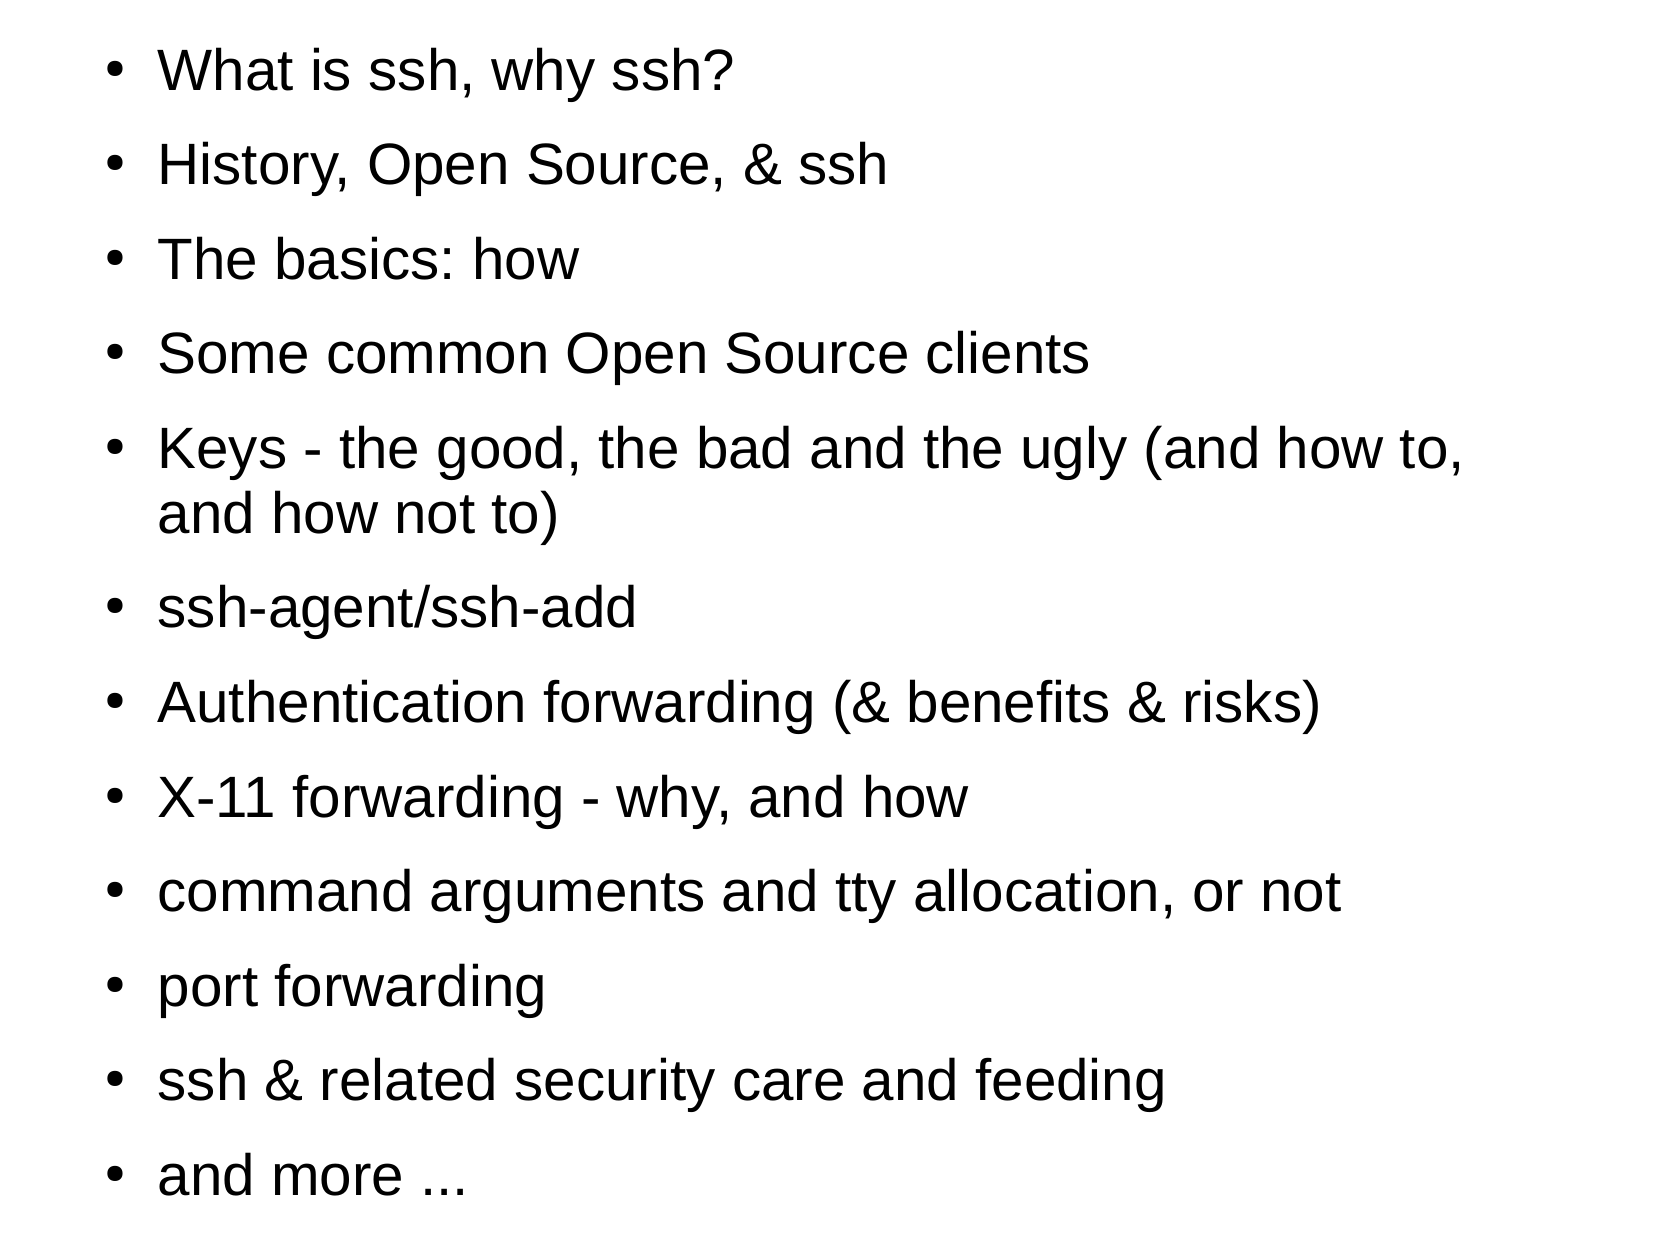

# What is ssh, why ssh?
History, Open Source, & ssh
The basics: how
Some common Open Source clients
Keys - the good, the bad and the ugly (and how to, and how not to)
ssh-agent/ssh-add
Authentication forwarding (& benefits & risks)
X-11 forwarding - why, and how
command arguments and tty allocation, or not
port forwarding
ssh & related security care and feeding
and more ...